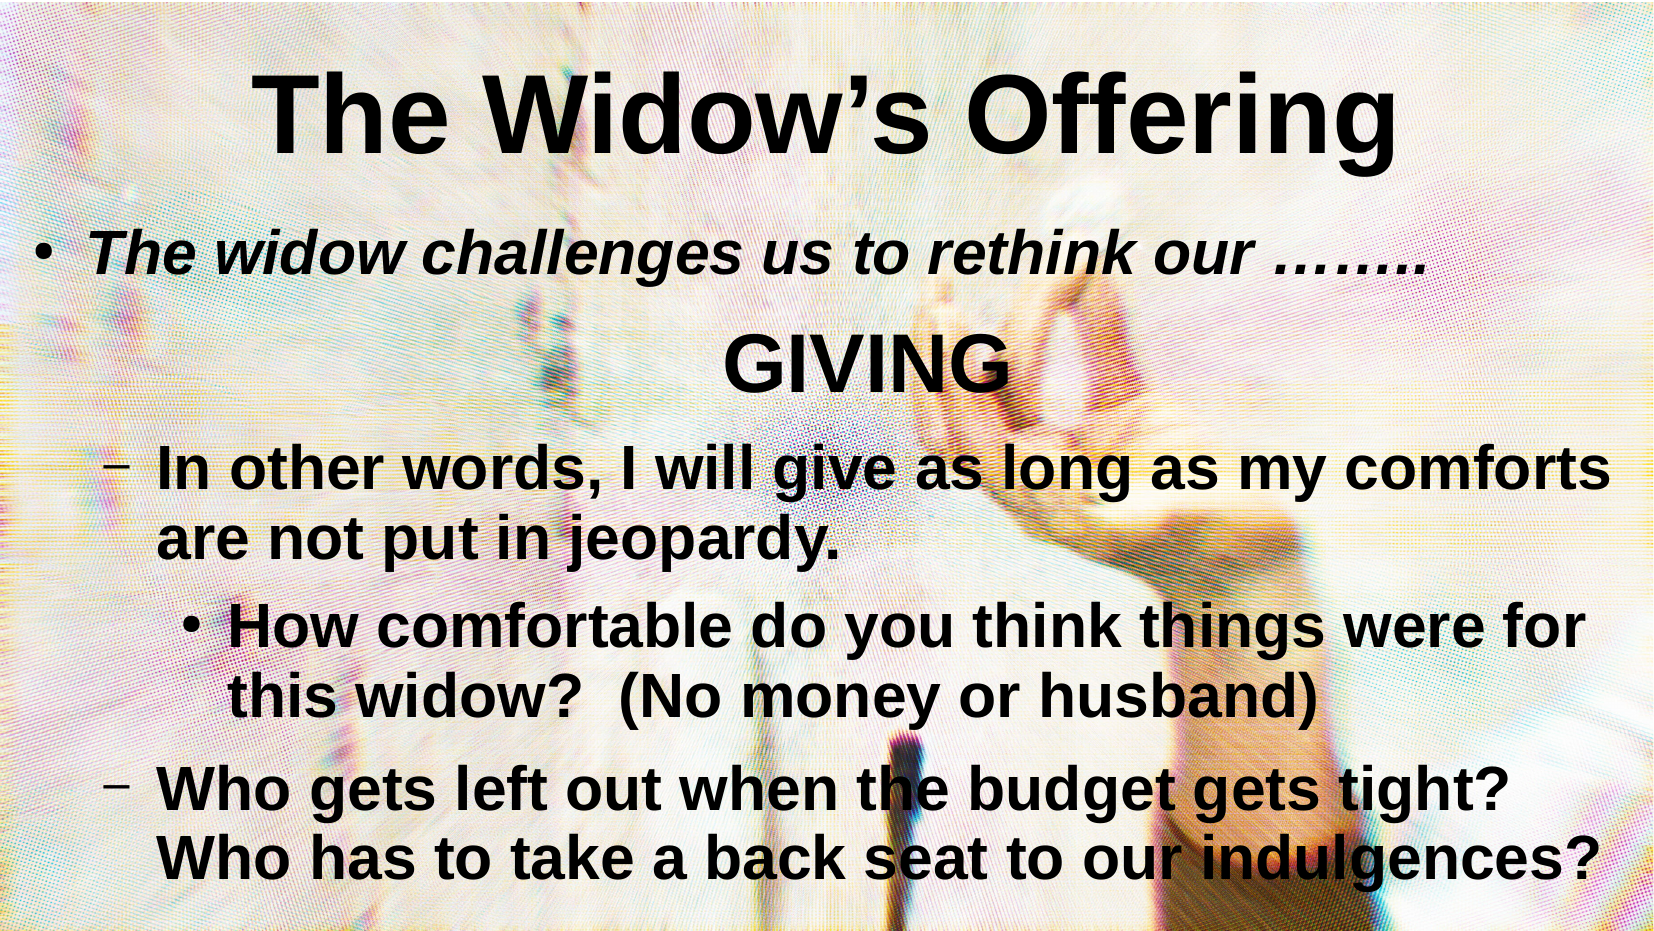

# The Widow’s Offering
The widow challenges us to rethink our ……..
GIVING
In other words, I will give as long as my comforts are not put in jeopardy.
How comfortable do you think things were for this widow? (No money or husband)
Who gets left out when the budget gets tight? Who has to take a back seat to our indulgences?